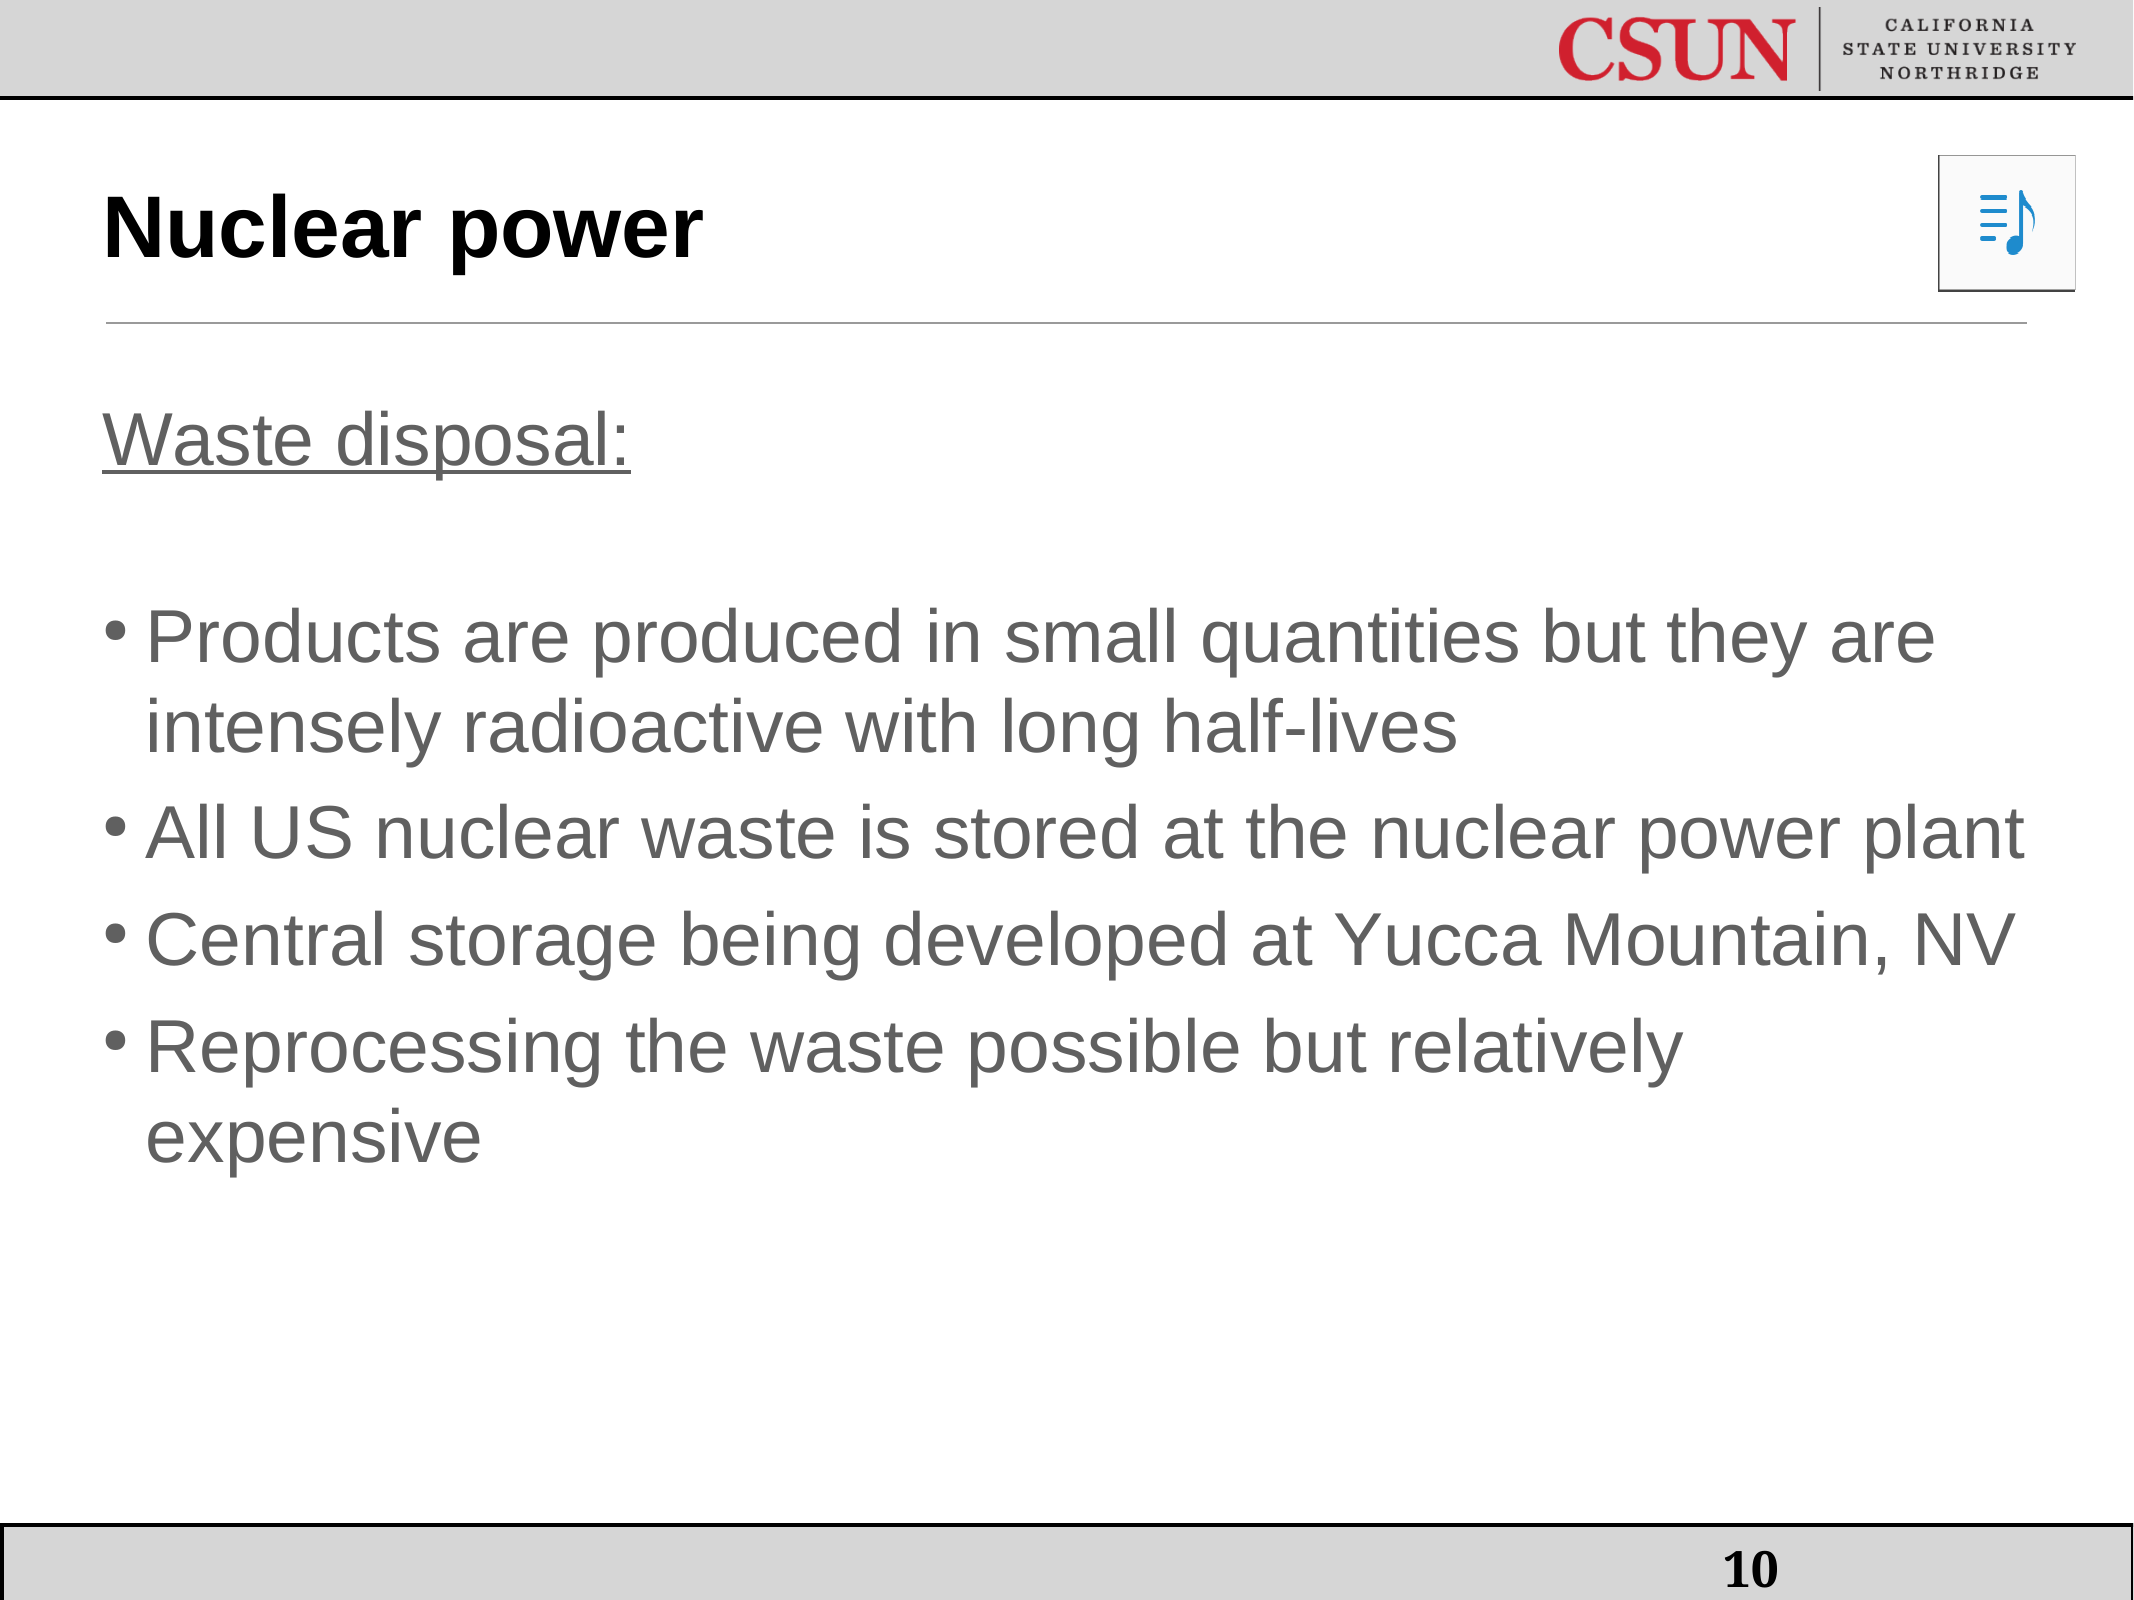

# Nuclear power
Waste disposal:
Products are produced in small quantities but they are intensely radioactive with long half-lives
All US nuclear waste is stored at the nuclear power plant
Central storage being developed at Yucca Mountain, NV
Reprocessing the waste possible but relatively expensive
10